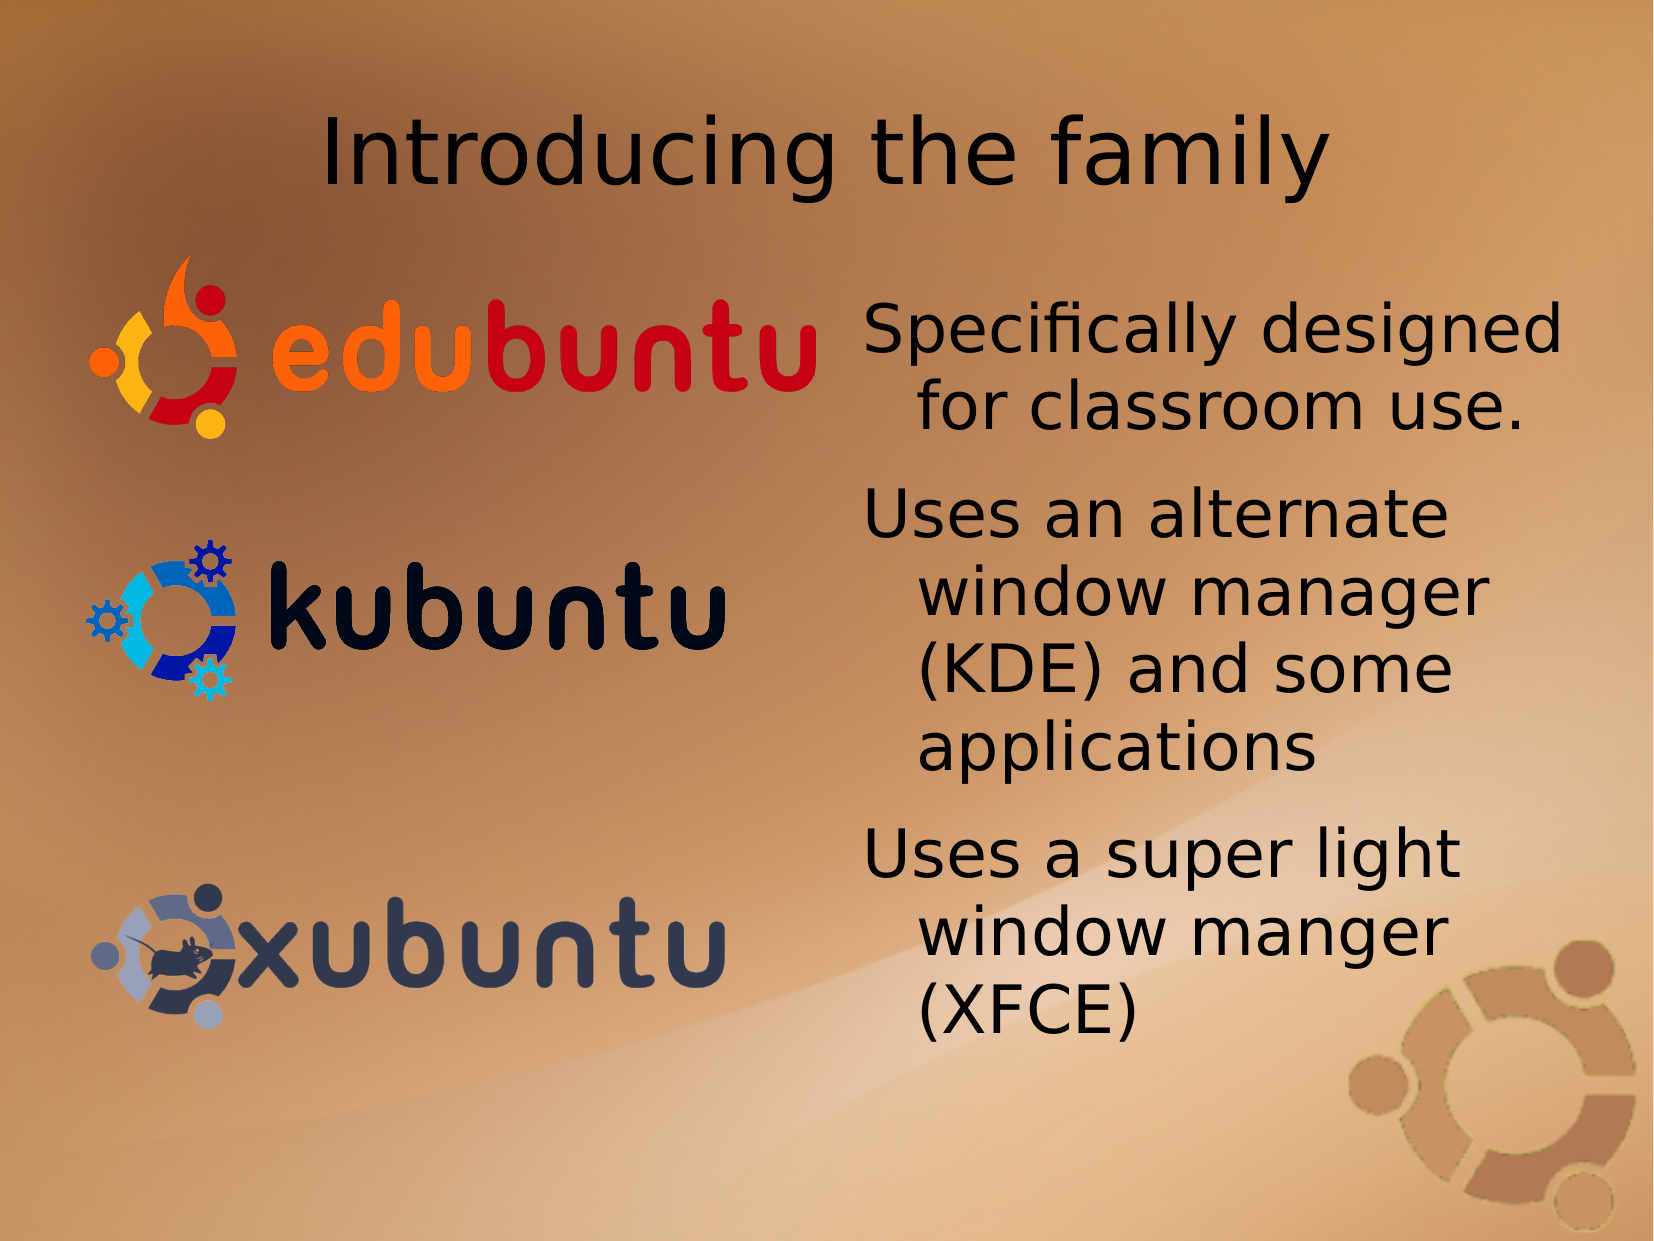

# Introducing the family
Specifically designed for classroom use.
Uses an alternate window manager (KDE) and some applications
Uses a super light window manger (XFCE)